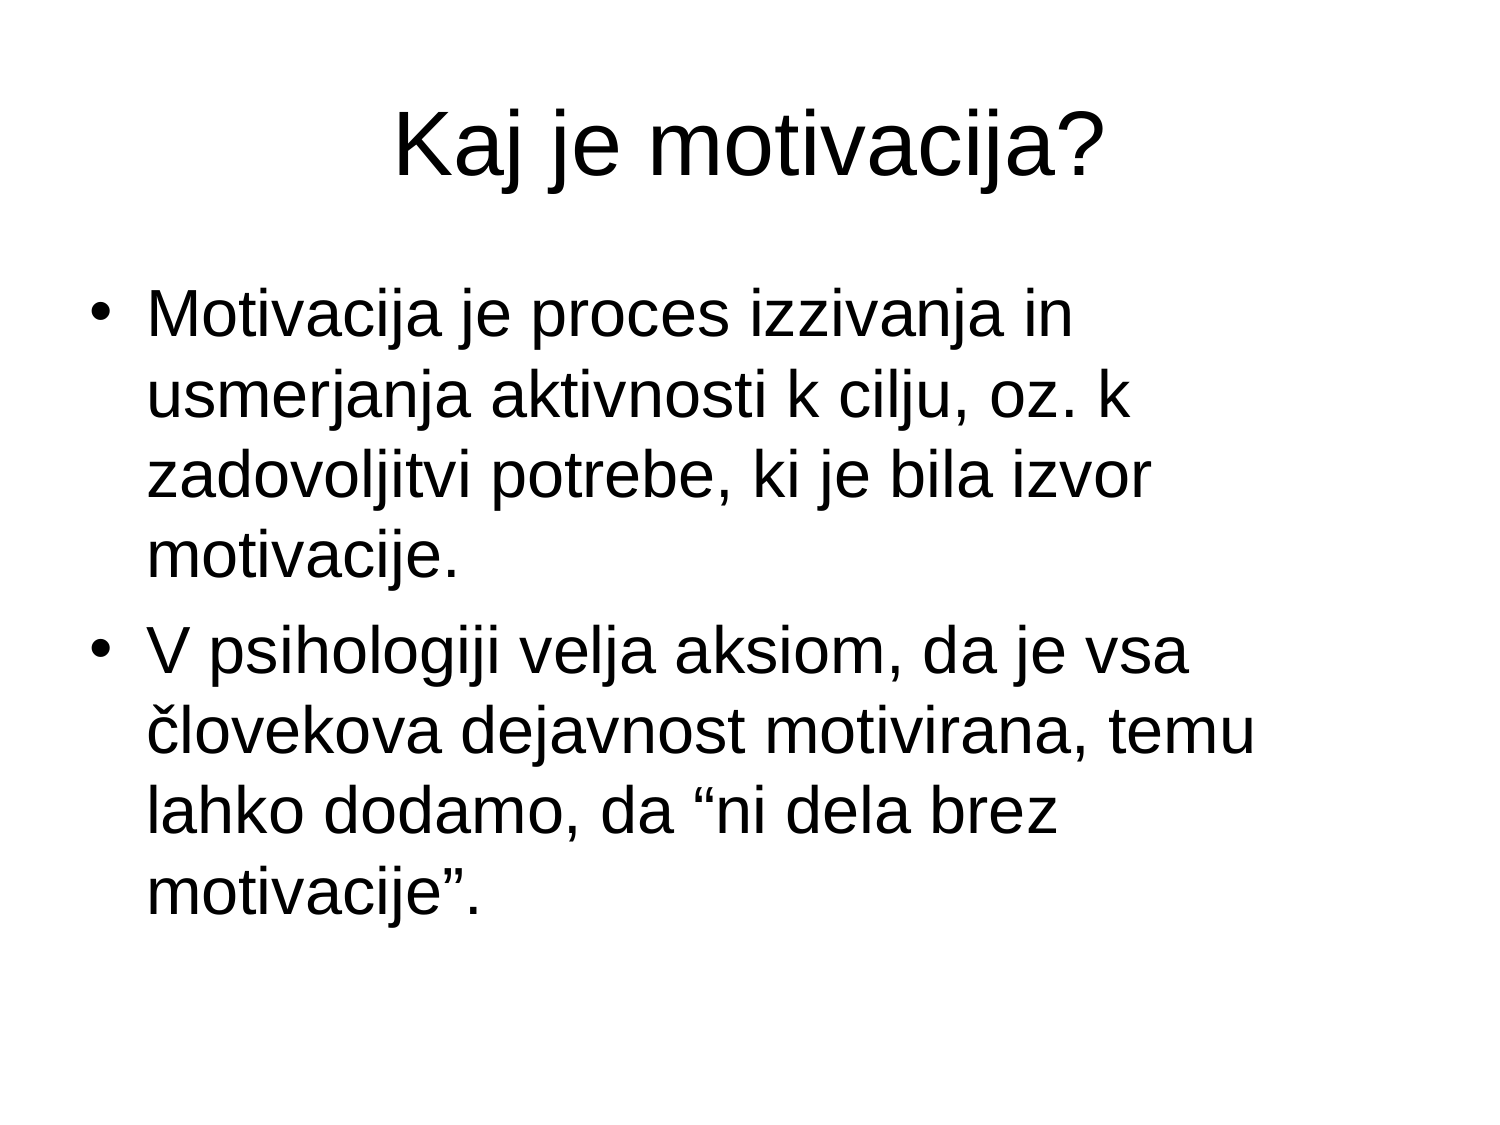

# Kaj je motivacija?
Motivacija je proces izzivanja in usmerjanja aktivnosti k cilju, oz. k zadovoljitvi potrebe, ki je bila izvor motivacije.
V psihologiji velja aksiom, da je vsa človekova dejavnost motivirana, temu lahko dodamo, da “ni dela brez motivacije”.